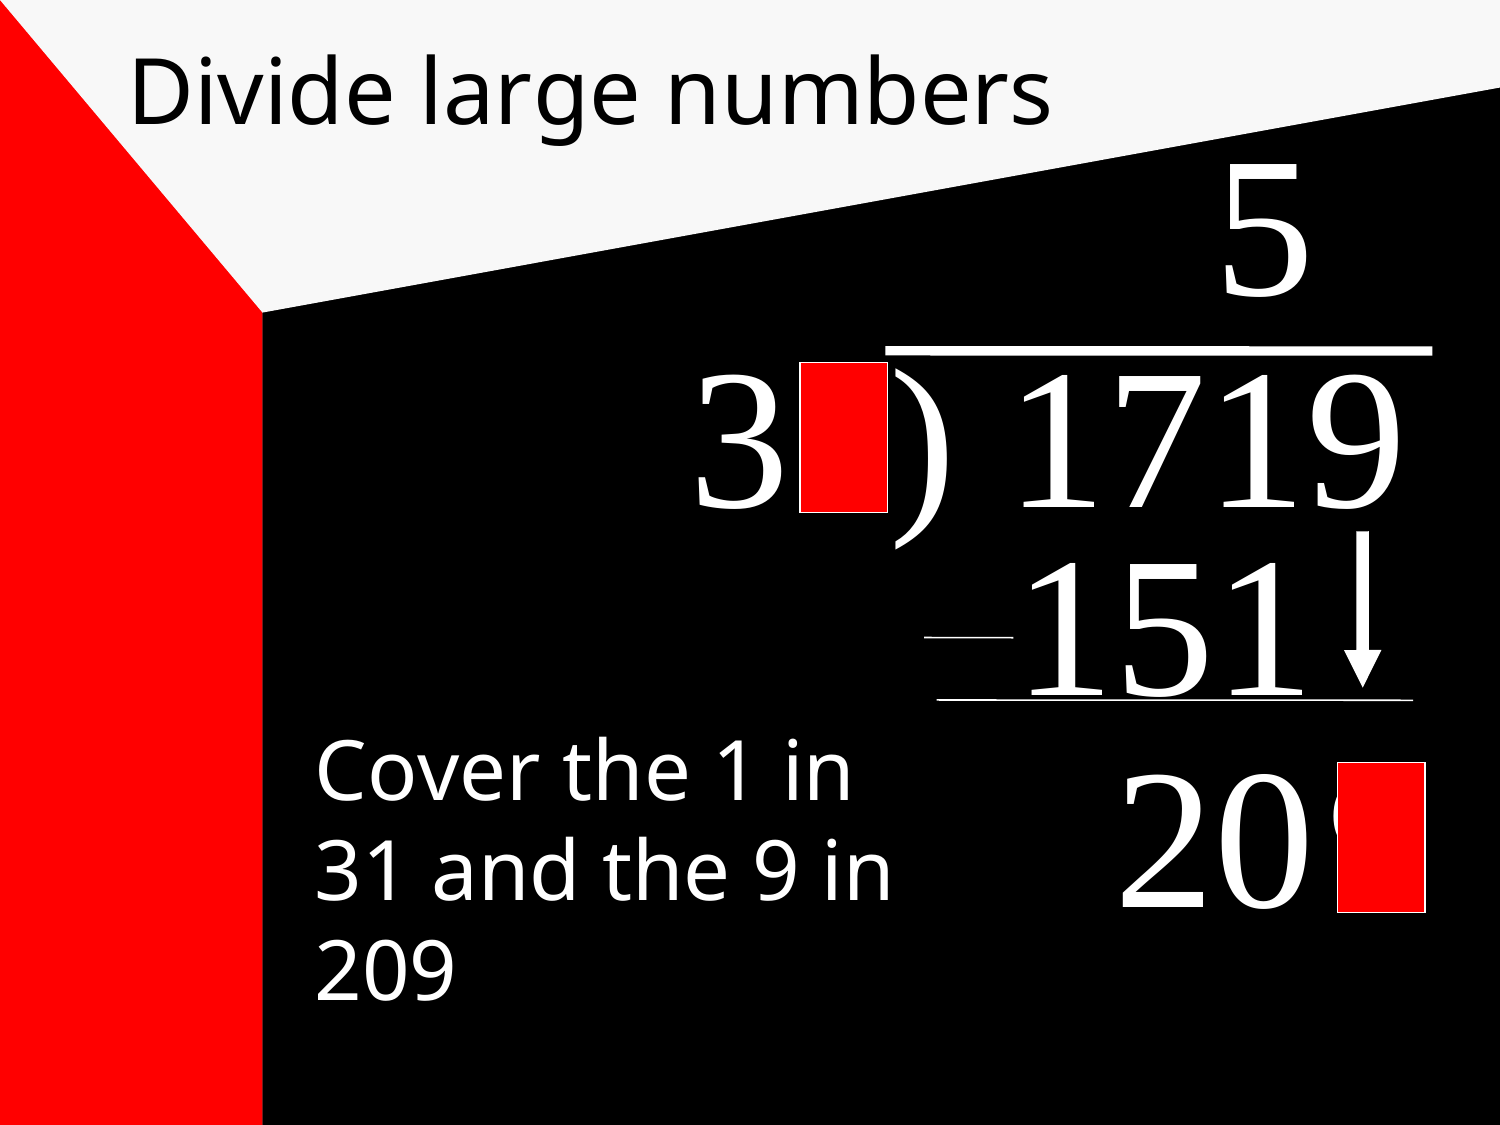

# Divide large numbers
5
31) 1719
151
20
9
Cover the 1 in 31 and the 9 in 209